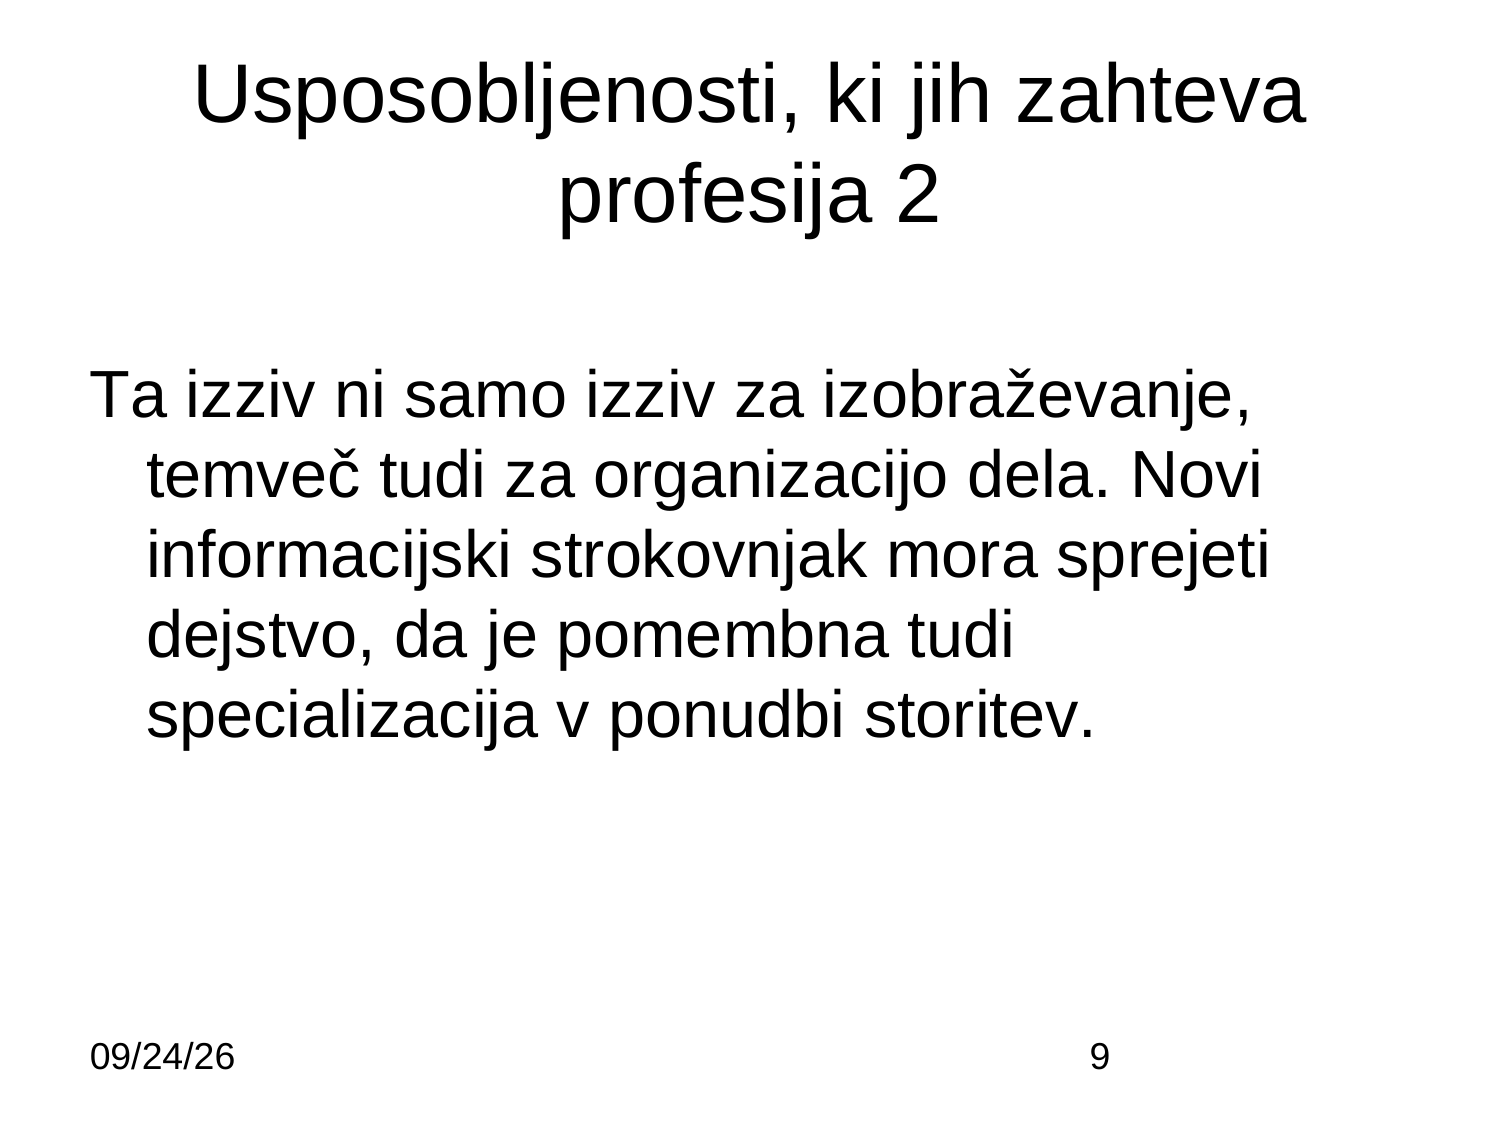

# Usposobljenosti, ki jih zahteva profesija 2
Ta izziv ni samo izziv za izobraževanje, temveč tudi za organizacijo dela. Novi informacijski strokovnjak mora sprejeti dejstvo, da je pomembna tudi specializacija v ponudbi storitev.
9